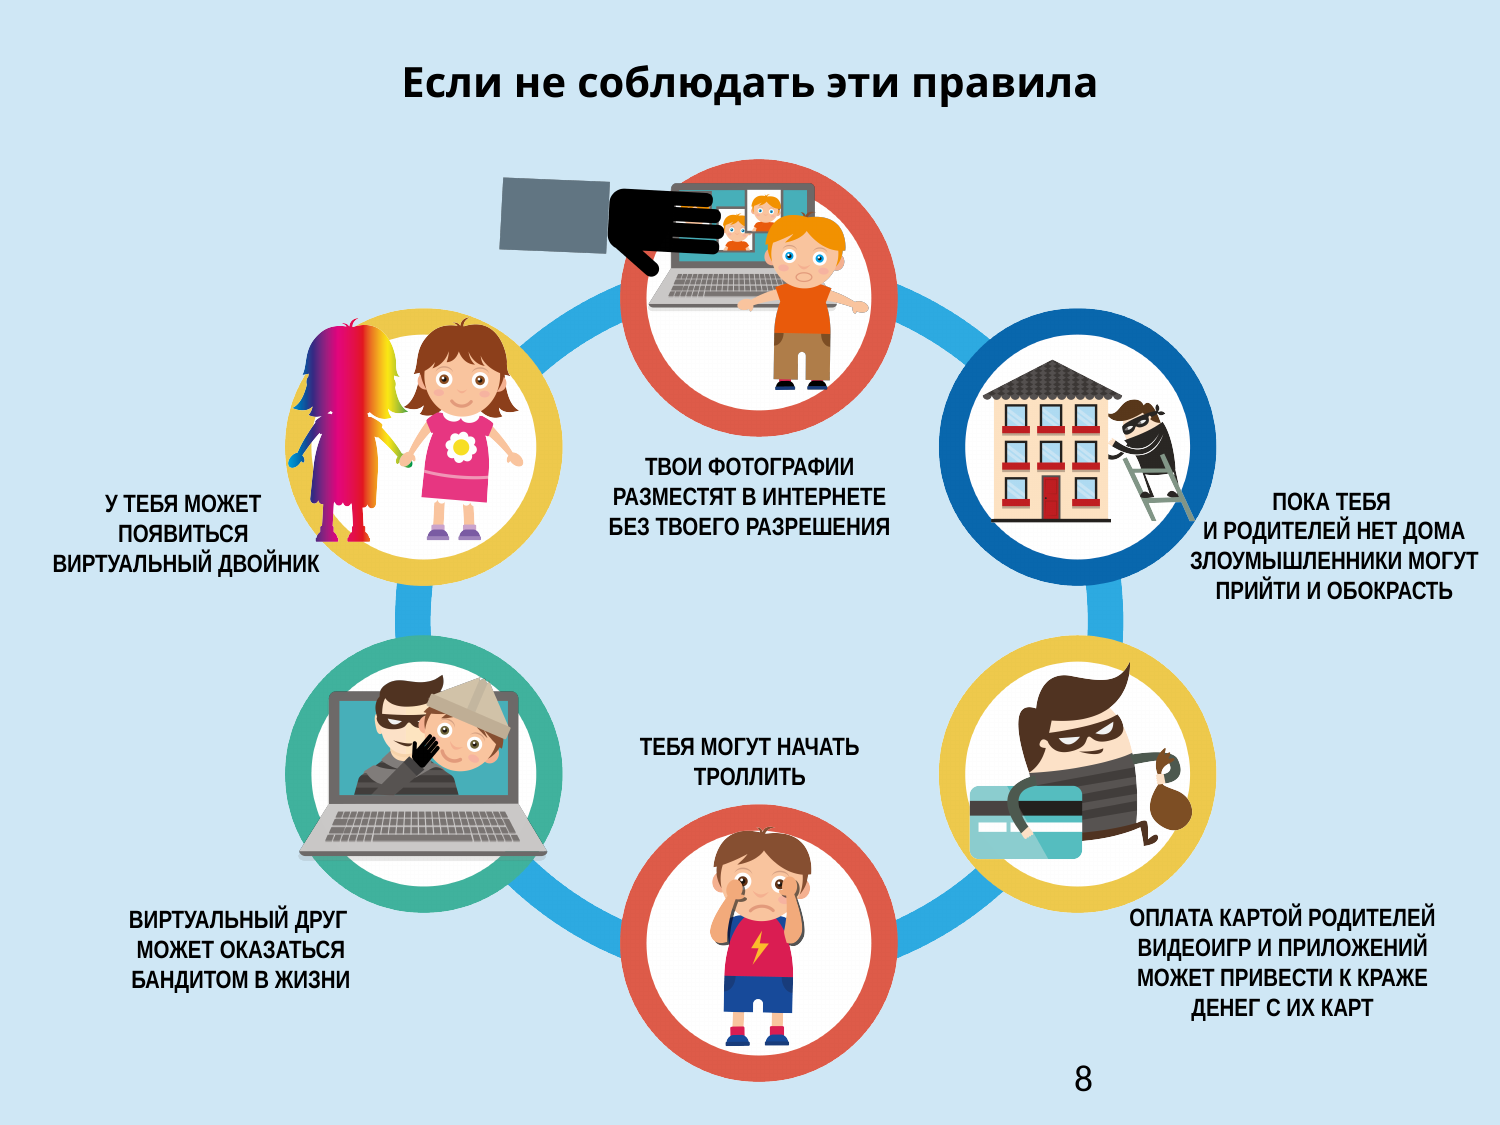

Если не соблюдать эти правила
ТВОИ ФОТОГРАФИИ РАЗМЕСТЯТ В ИНТЕРНЕТЕ БЕЗ ТВОЕГО РАЗРЕШЕНИЯ
ПОКА ТЕБЯ
И РОДИТЕЛЕЙ НЕТ ДОМА ЗЛОУМЫШЛЕННИКИ МОГУТ ПРИЙТИ И ОБОКРАСТЬ
У ТЕБЯ МОЖЕТ
ПОЯВИТЬСЯ
ВИРТУАЛЬНЫЙ ДВОЙНИК
ТЕБЯ МОГУТ НАЧАТЬ ТРОЛЛИТЬ
ОПЛАТА КАРТОЙ РОДИТЕЛЕЙ ВИДЕОИГР И ПРИЛОЖЕНИЙ МОЖЕТ ПРИВЕСТИ К КРАЖЕ ДЕНЕГ С ИХ КАРТ
ВИРТУАЛЬНЫЙ ДРУГ
МОЖЕТ ОКАЗАТЬСЯ БАНДИТОМ В ЖИЗНИ